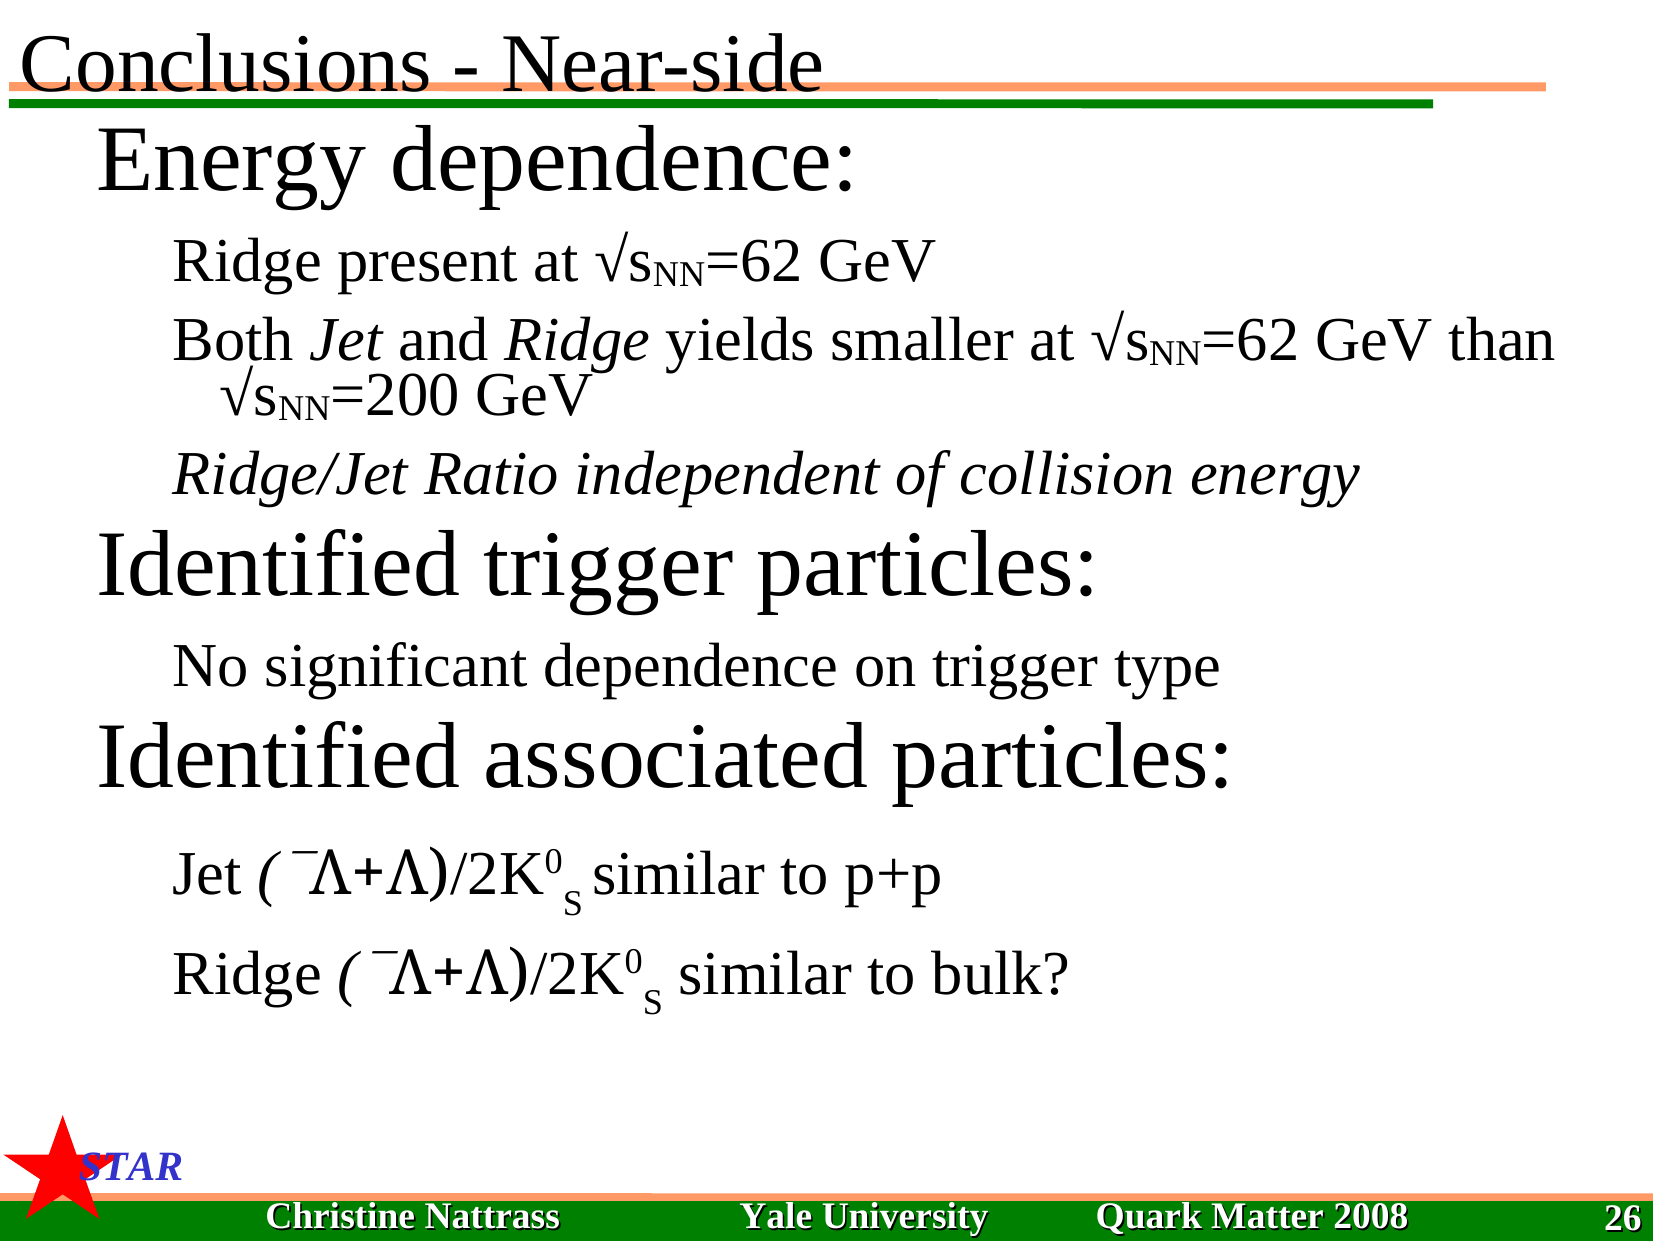

Conclusions - Near-side
Energy dependence:
Ridge present at √sNN=62 GeV
Both Jet and Ridge yields smaller at √sNN=62 GeV than √sNN=200 GeV
Ridge/Jet Ratio independent of collision energy
Identified trigger particles:
No significant dependence on trigger type
Identified associated particles:
Jet (Λ+Λ)/2K0S similar to p+p
Ridge (Λ+Λ)/2K0S similar to bulk?